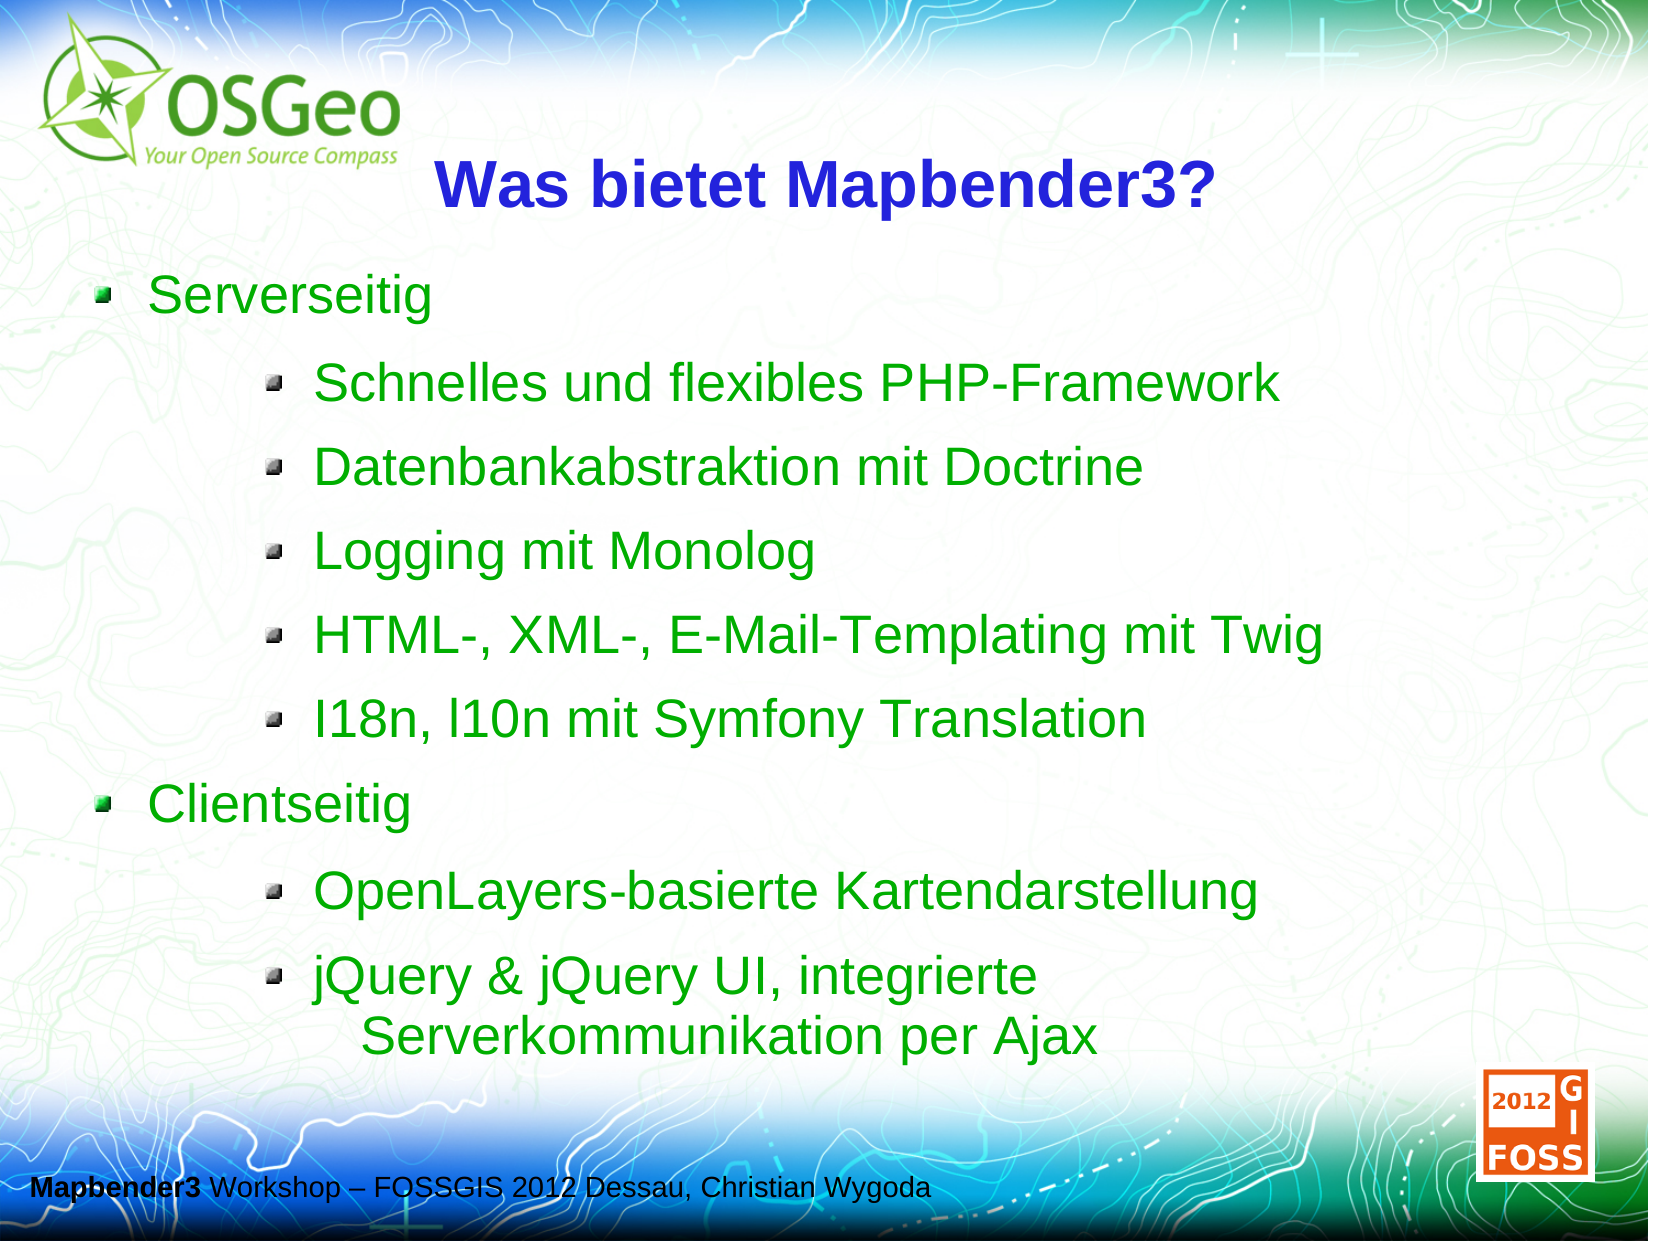

# Was bietet Mapbender3?
Serverseitig
Schnelles und flexibles PHP-Framework
Datenbankabstraktion mit Doctrine
Logging mit Monolog
HTML-, XML-, E-Mail-Templating mit Twig
I18n, l10n mit Symfony Translation
Clientseitig
OpenLayers-basierte Kartendarstellung
jQuery & jQuery UI, integrierte Serverkommunikation per Ajax